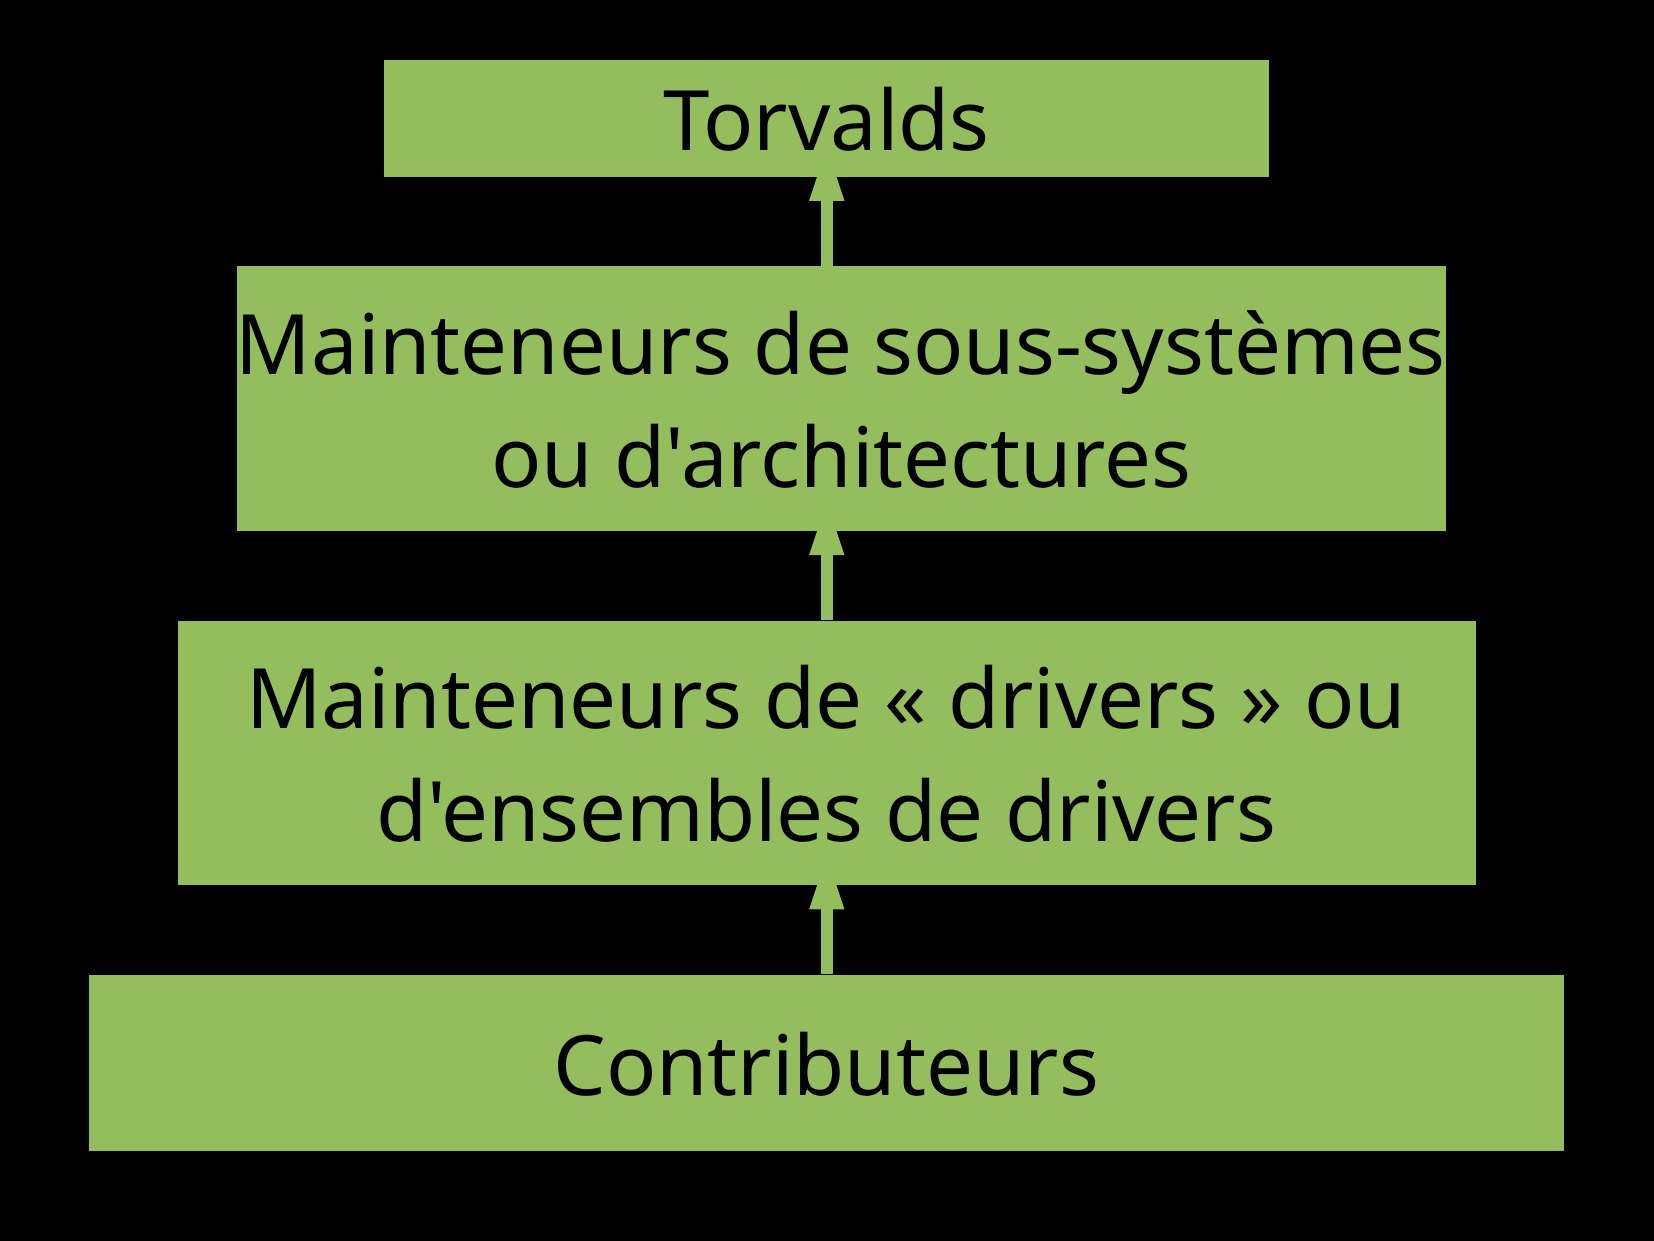

Torvalds
Mainteneurs de sous-systèmes
ou d'architectures
Mainteneurs de « drivers » ou
d'ensembles de drivers
Contributeurs